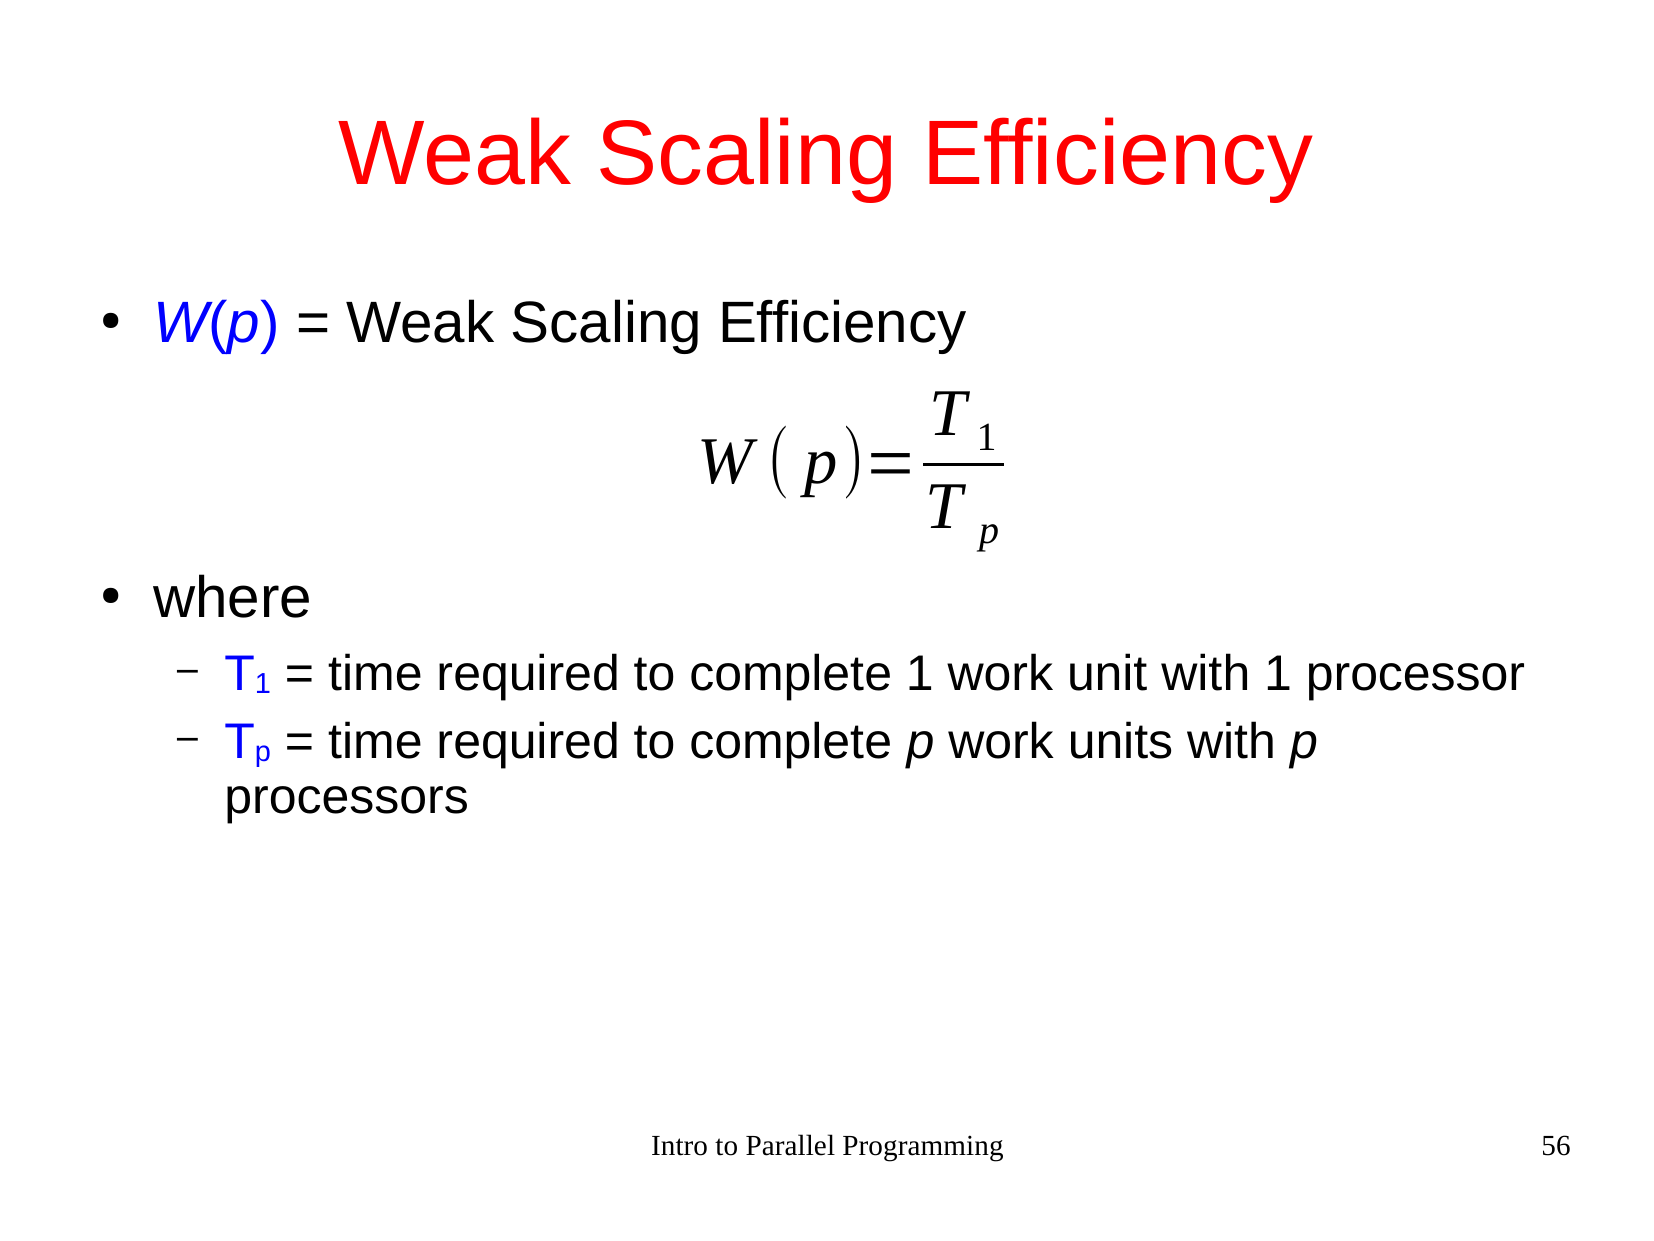

# Weak Scaling Efficiency
W(p) = Weak Scaling Efficiency
where
T1 = time required to complete 1 work unit with 1 processor
Tp = time required to complete p work units with p processors
Intro to Parallel Programming
56